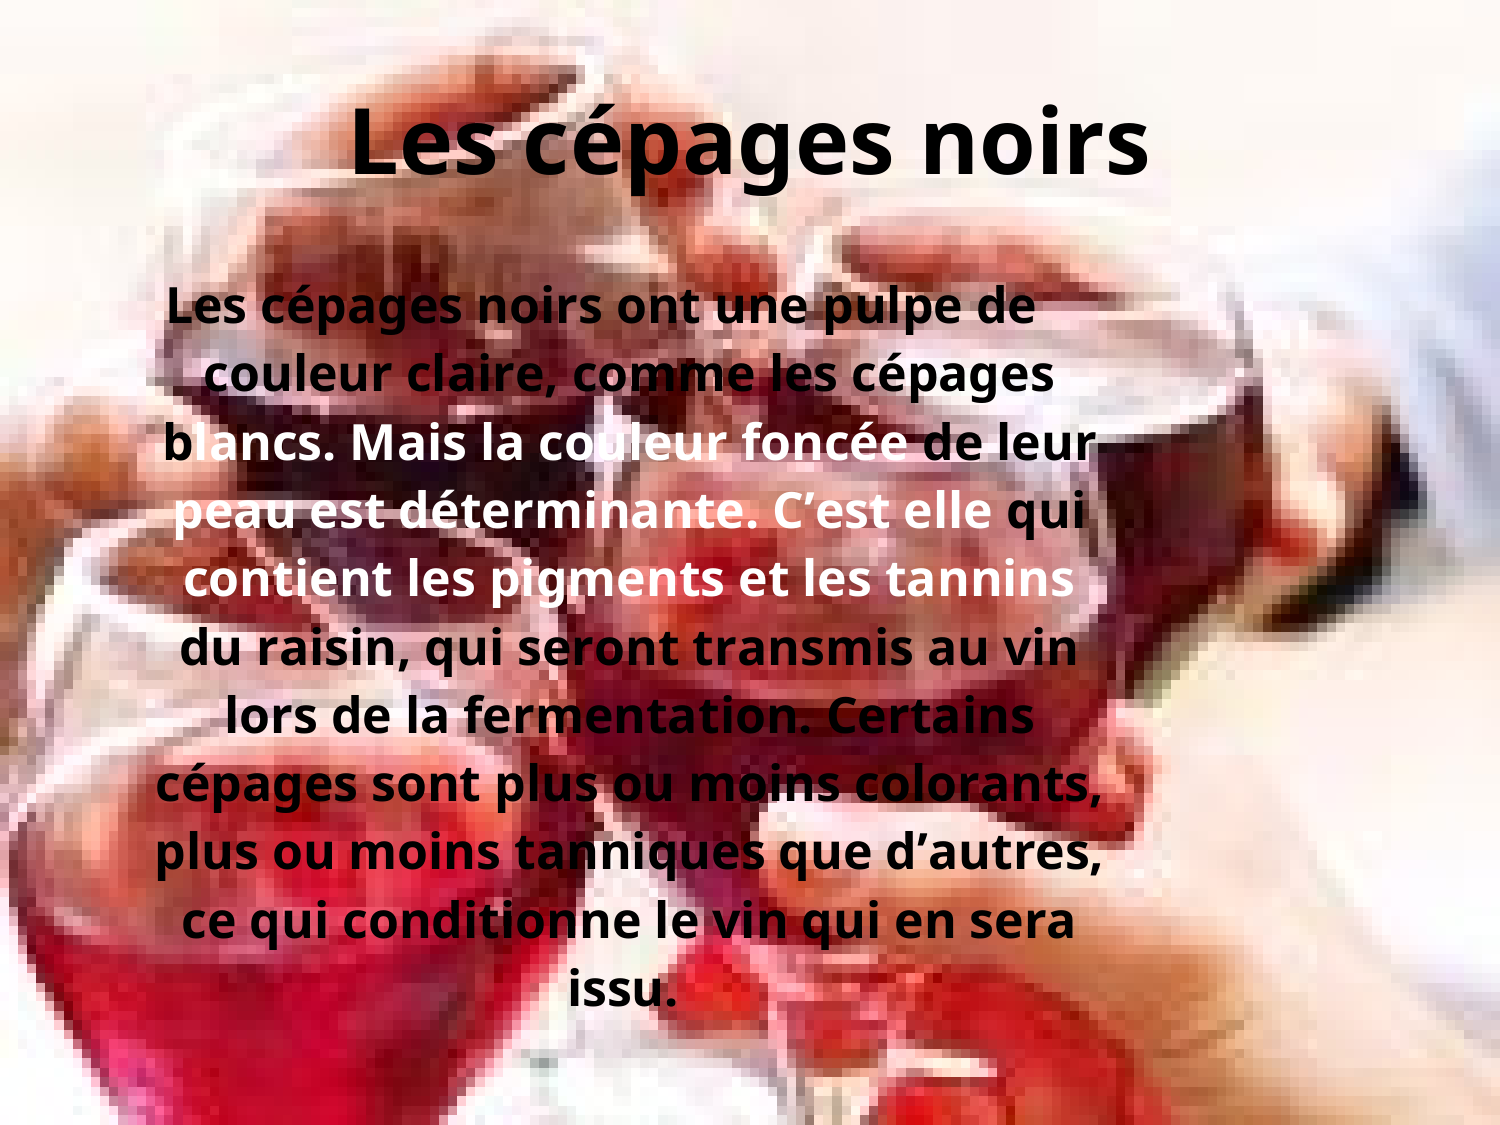

# Les cépages noirs
Les cépages noirs ont une pulpe de couleur claire, comme les cépages blancs. Mais la couleur foncée de leur peau est déterminante. C’est elle qui contient les pigments et les tannins du raisin, qui seront transmis au vin lors de la fermentation. Certains cépages sont plus ou moins colorants, plus ou moins tanniques que d’autres, ce qui conditionne le vin qui en sera issu.